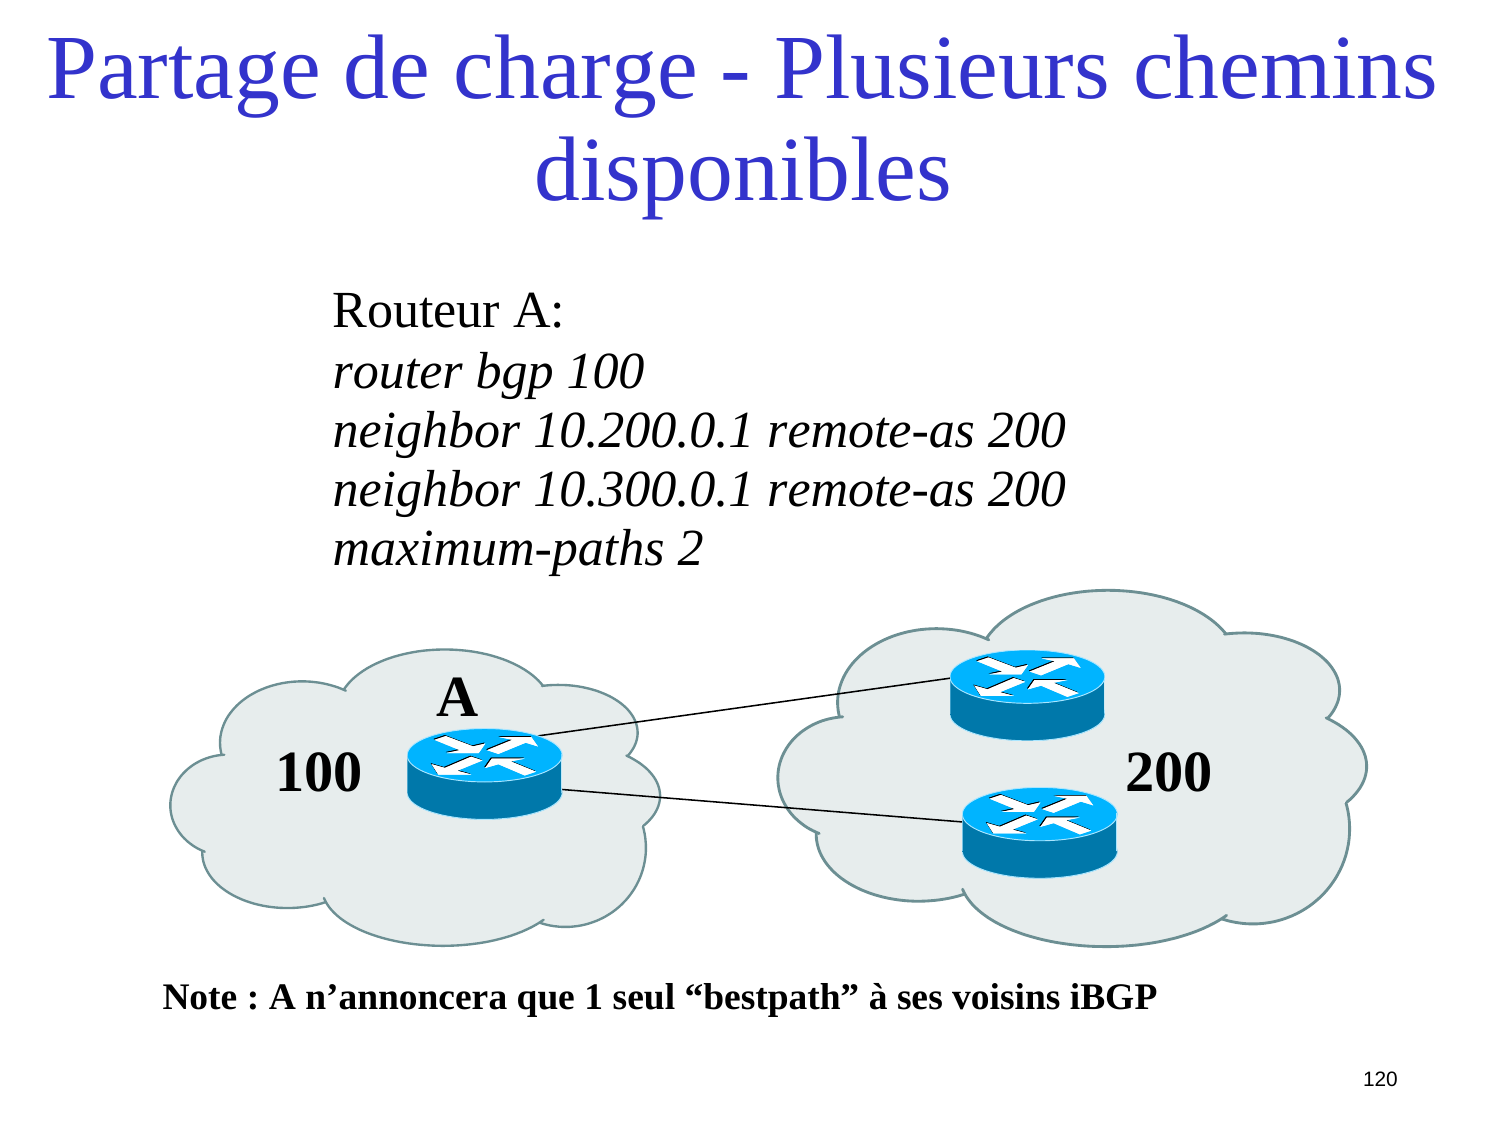

# Partage de charge - Plusieurs chemins disponibles
Routeur A:
router bgp 100
neighbor 10.200.0.1 remote-as 200
neighbor 10.300.0.1 remote-as 200
maximum-paths 2
A
100
200
Note : A n’annoncera que 1 seul “bestpath” à ses voisins iBGP